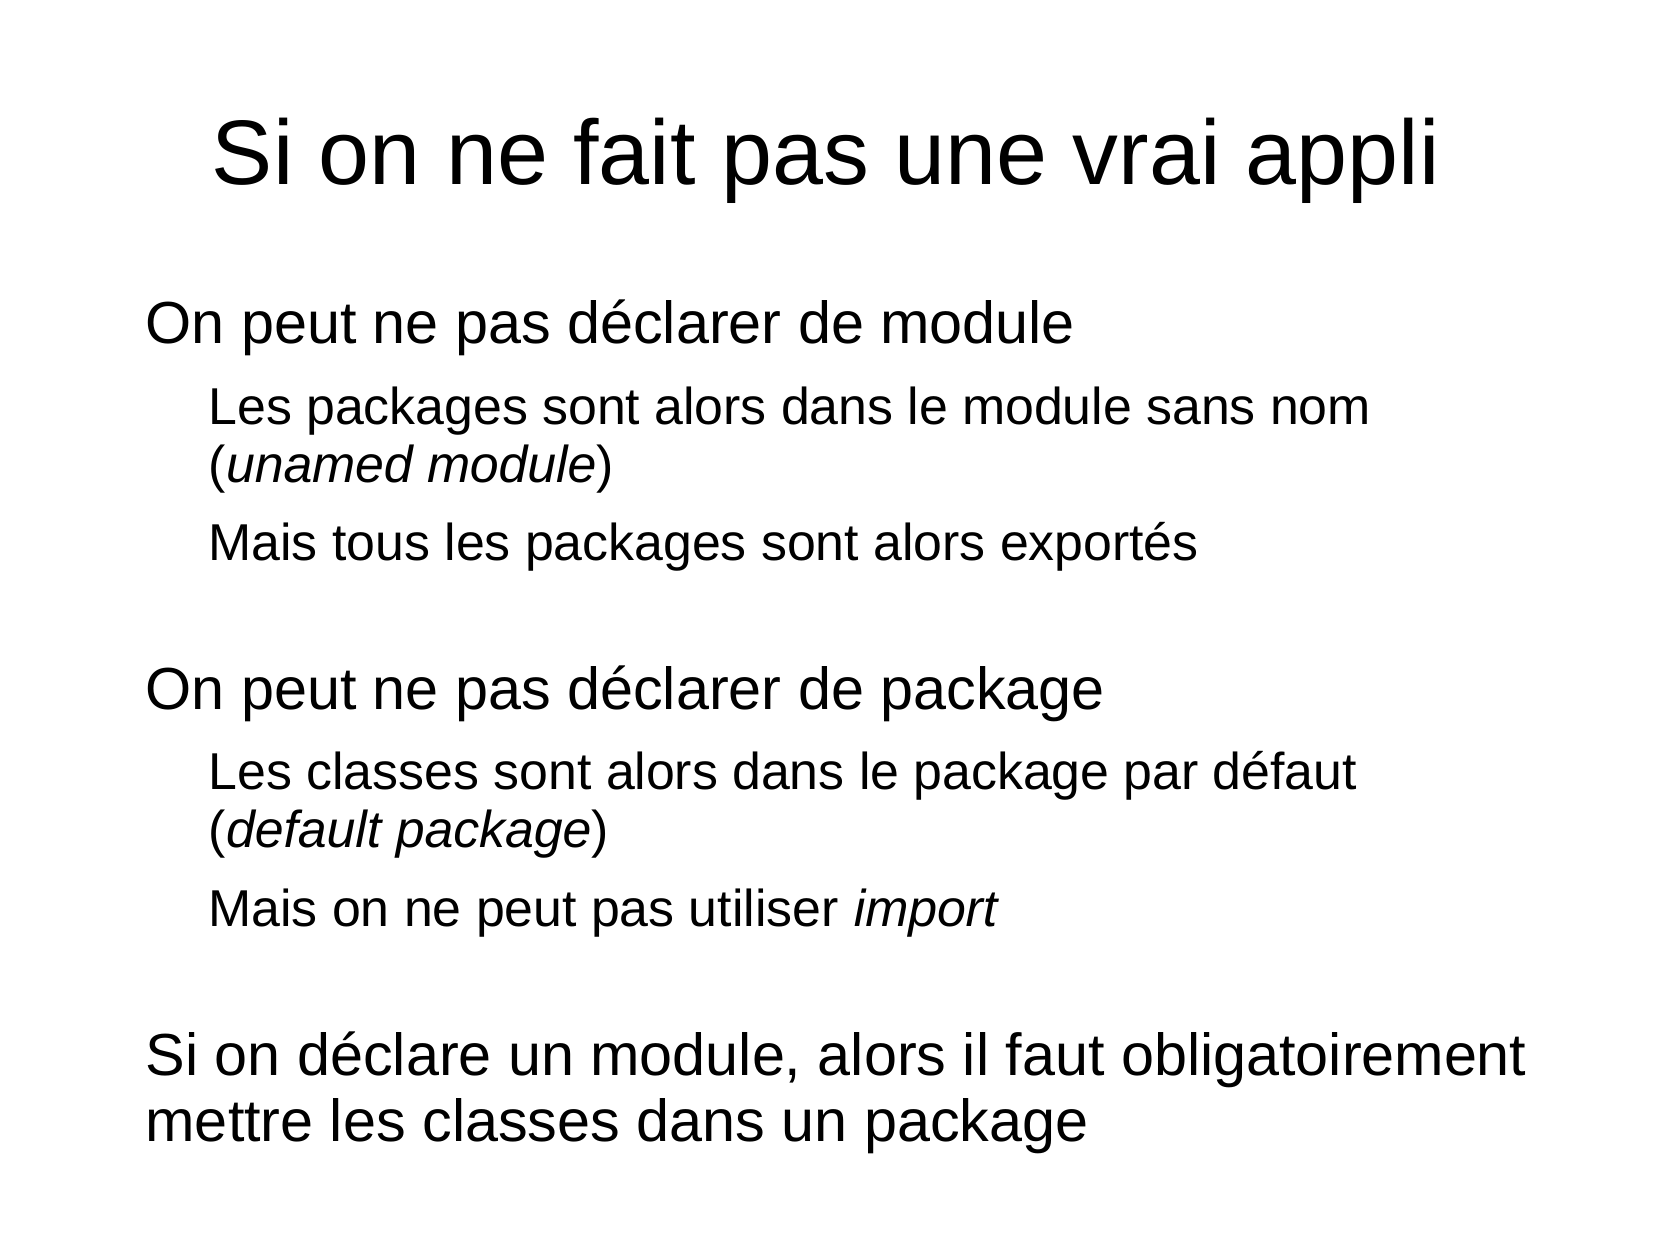

#
Si on ne fait pas une vrai appli
On peut ne pas déclarer de module
Les packages sont alors dans le module sans nom (unamed module)
Mais tous les packages sont alors exportés
On peut ne pas déclarer de package
Les classes sont alors dans le package par défaut
(default package)
Mais on ne peut pas utiliser import
Si on déclare un module, alors il faut obligatoirement mettre les classes dans un package